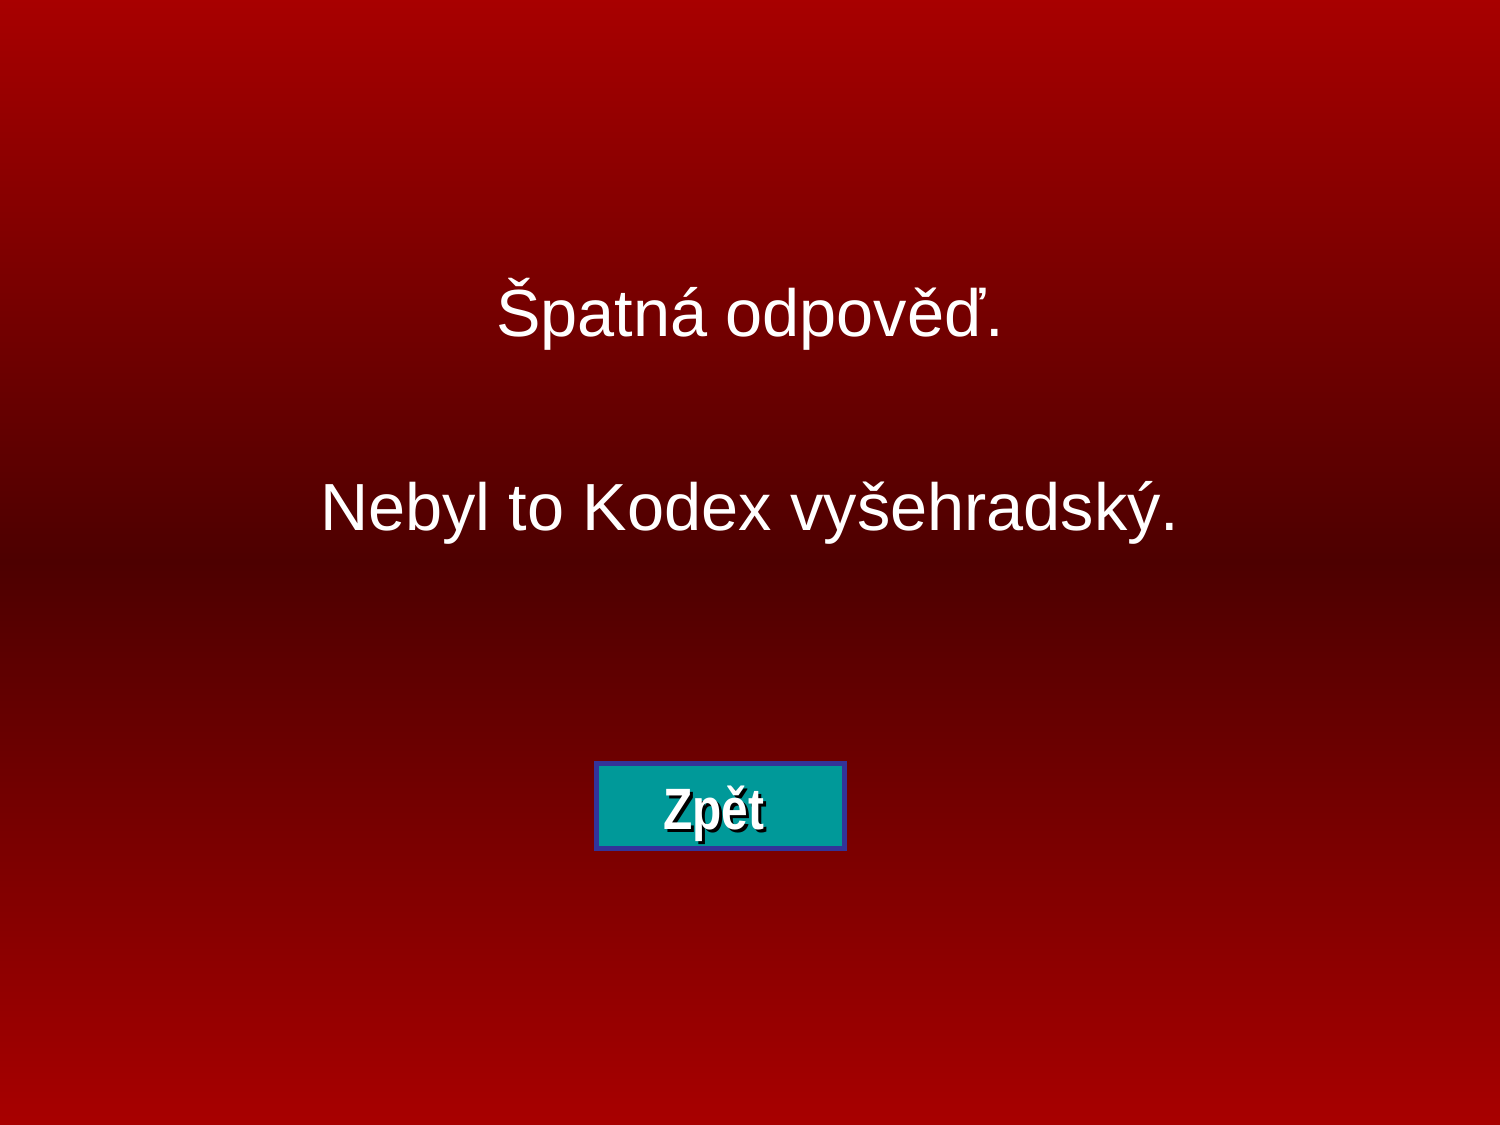

#
Špatná odpověď.
Nebyl to Kodex vyšehradský.
Zpět